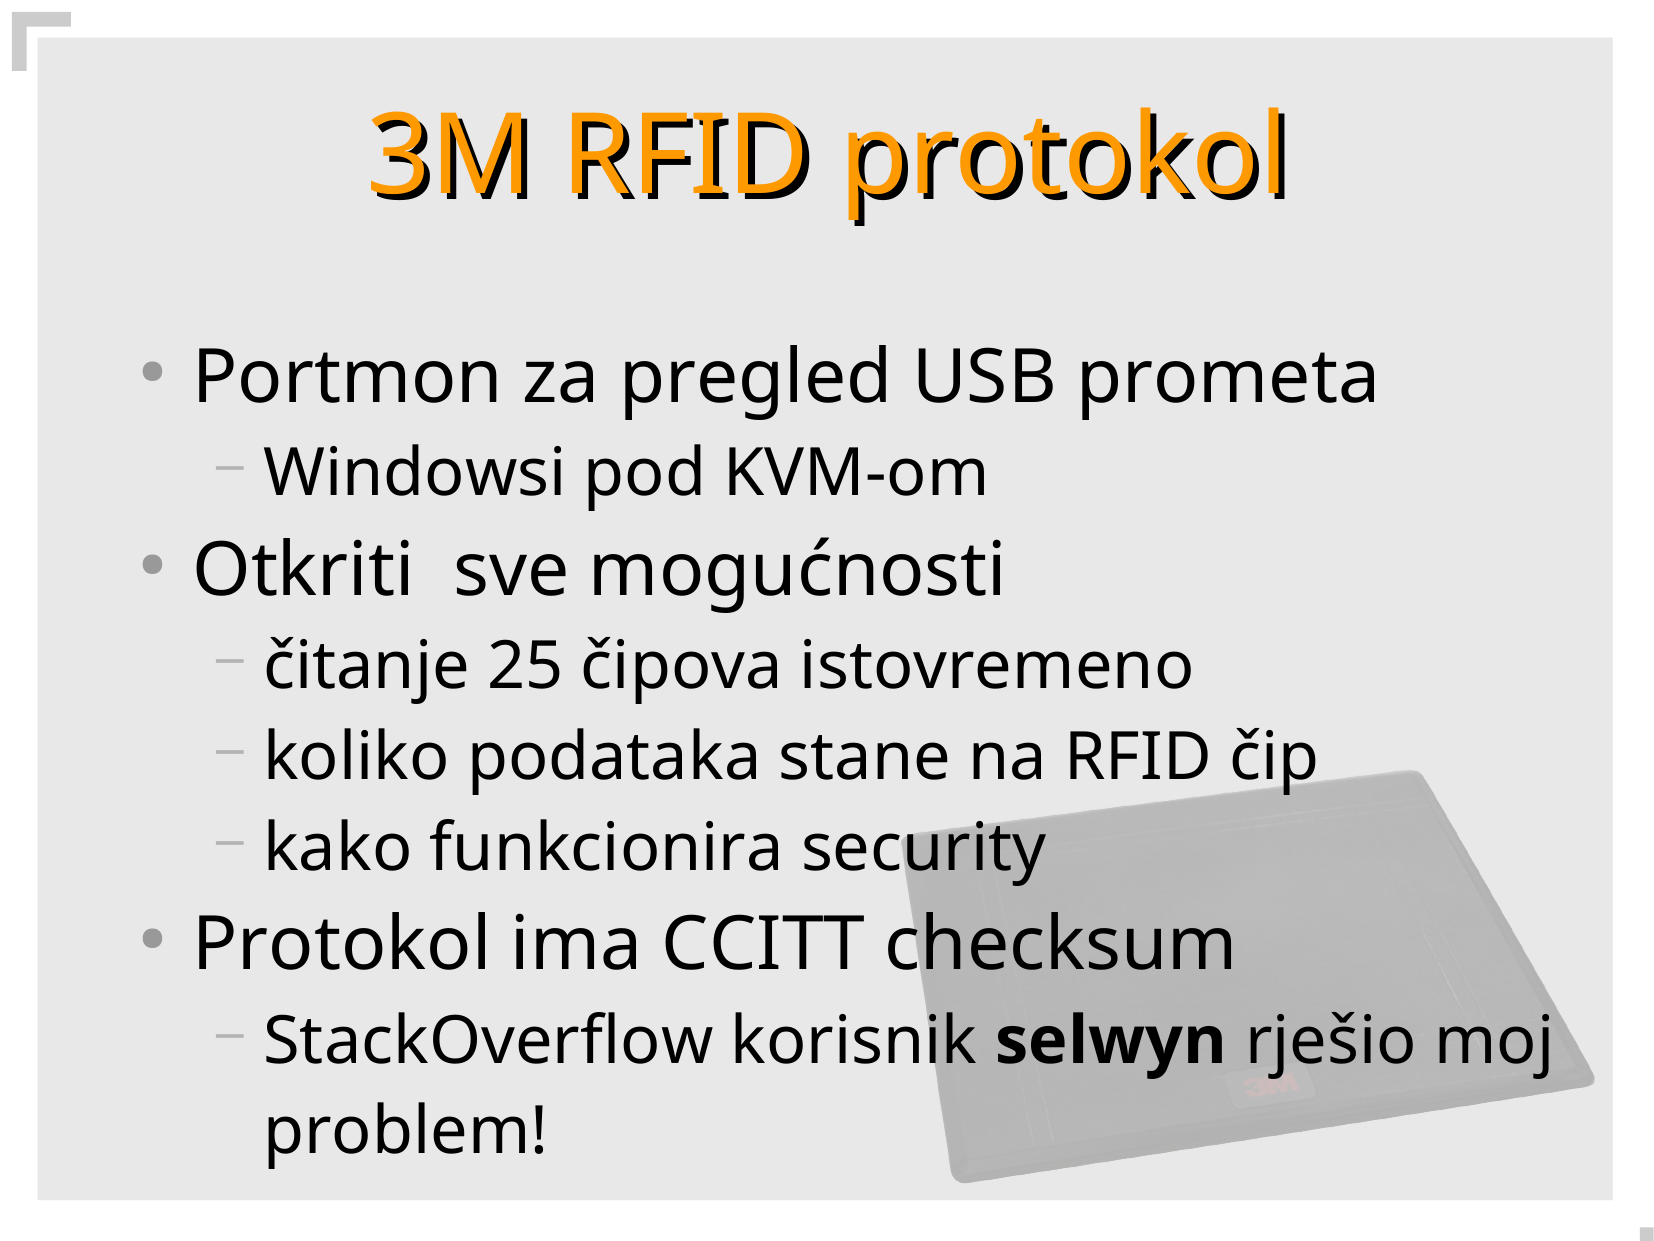

# 3M RFID protokol
Portmon za pregled USB prometa
Windowsi pod KVM-om
Otkriti sve mogućnosti
čitanje 25 čipova istovremeno
koliko podataka stane na RFID čip
kako funkcionira security
Protokol ima CCITT checksum
StackOverflow korisnik selwyn rješio moj problem!